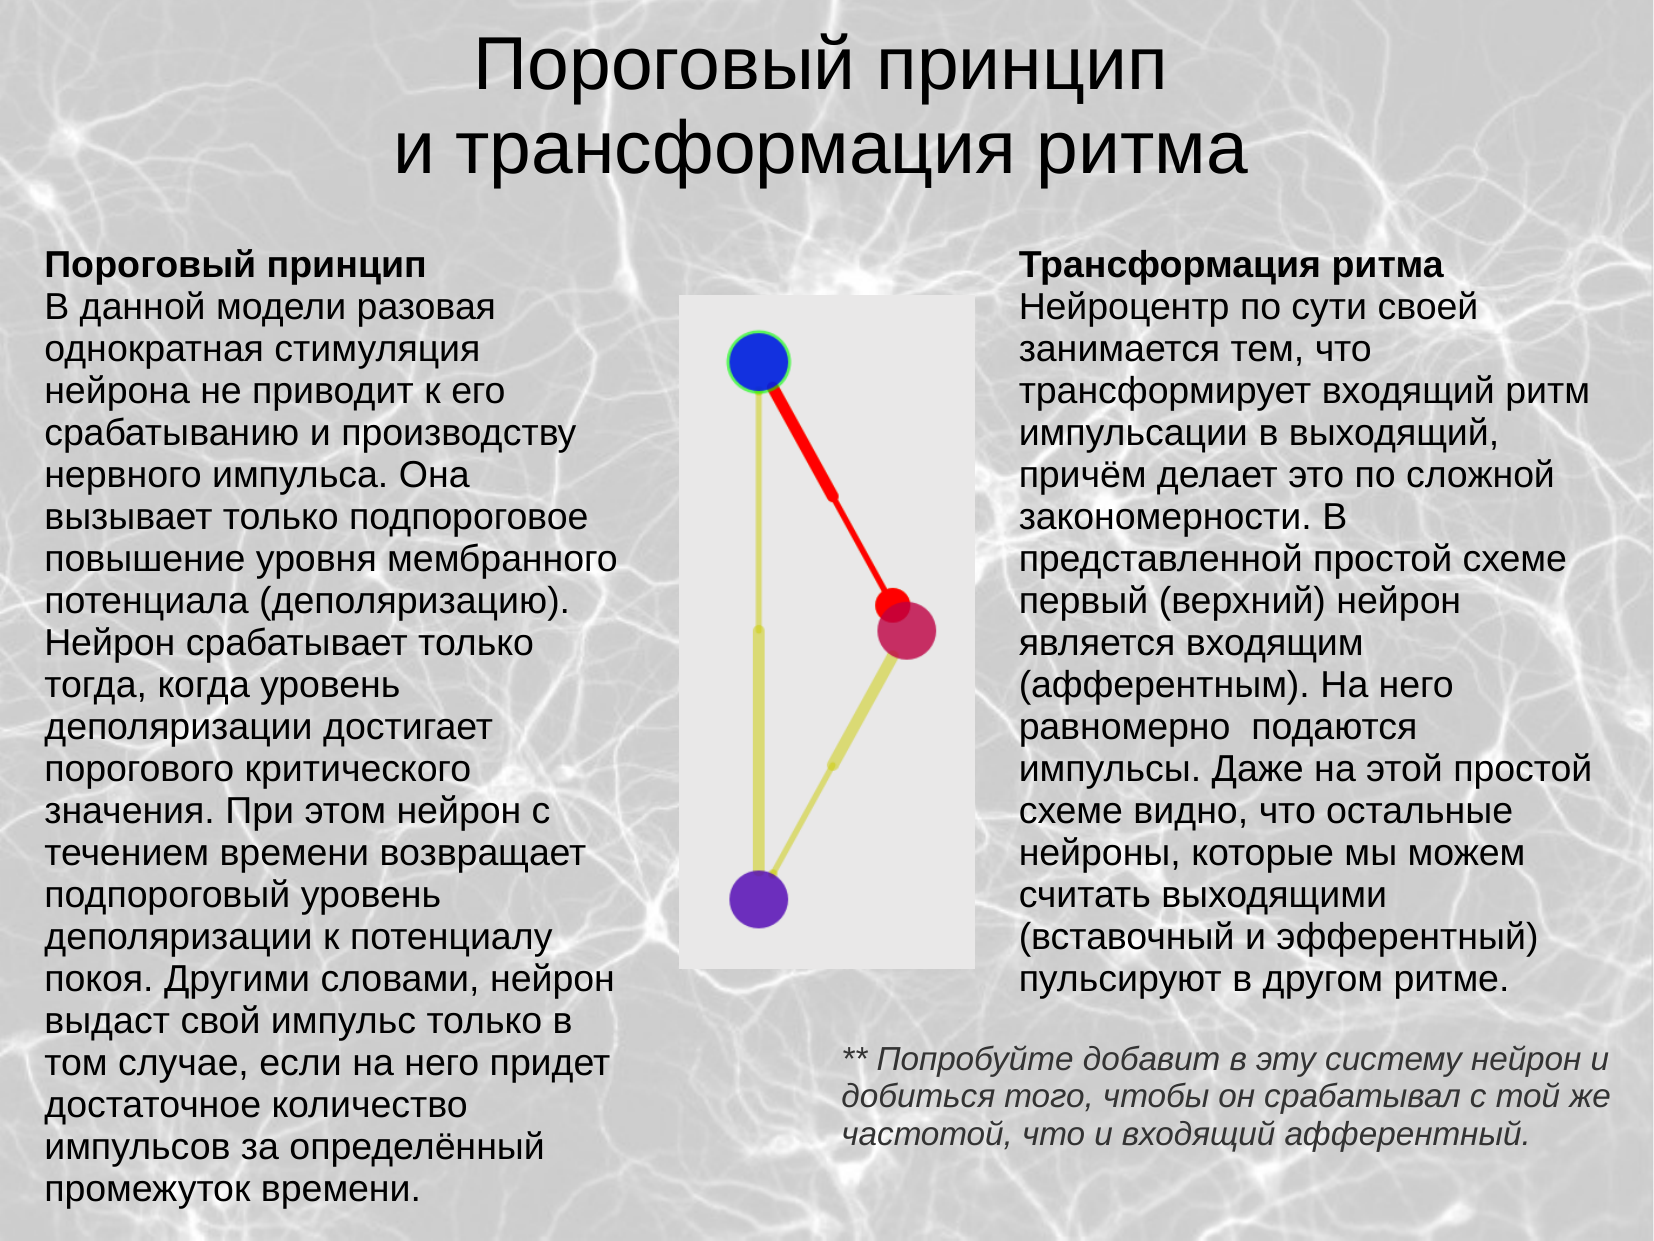

# Пороговый принцип и трансформация ритма
Пороговый принцип
В данной модели разовая однократная стимуляция нейрона не приводит к его срабатыванию и производству нервного импульса. Она вызывает только подпороговое повышение уровня мембранного потенциала (деполяризацию). Нейрон срабатывает только тогда, когда уровень деполяризации достигает порогового критического значения. При этом нейрон с течением времени возвращает подпороговый уровень деполяризации к потенциалу покоя. Другими словами, нейрон выдаст свой импульс только в том случае, если на него придет достаточное количество импульсов за определённый промежуток времени.
Трансформация ритма
Нейроцентр по сути своей занимается тем, что трансформирует входящий ритм импульсации в выходящий, причём делает это по сложной закономерности. В представленной простой схеме первый (верхний) нейрон является входящим (афферентным). На него равномерно подаются импульсы. Даже на этой простой схеме видно, что остальные нейроны, которые мы можем считать выходящими (вставочный и эфферентный) пульсируют в другом ритме.
** Попробуйте добавит в эту систему нейрон и добиться того, чтобы он срабатывал с той же частотой, что и входящий афферентный.